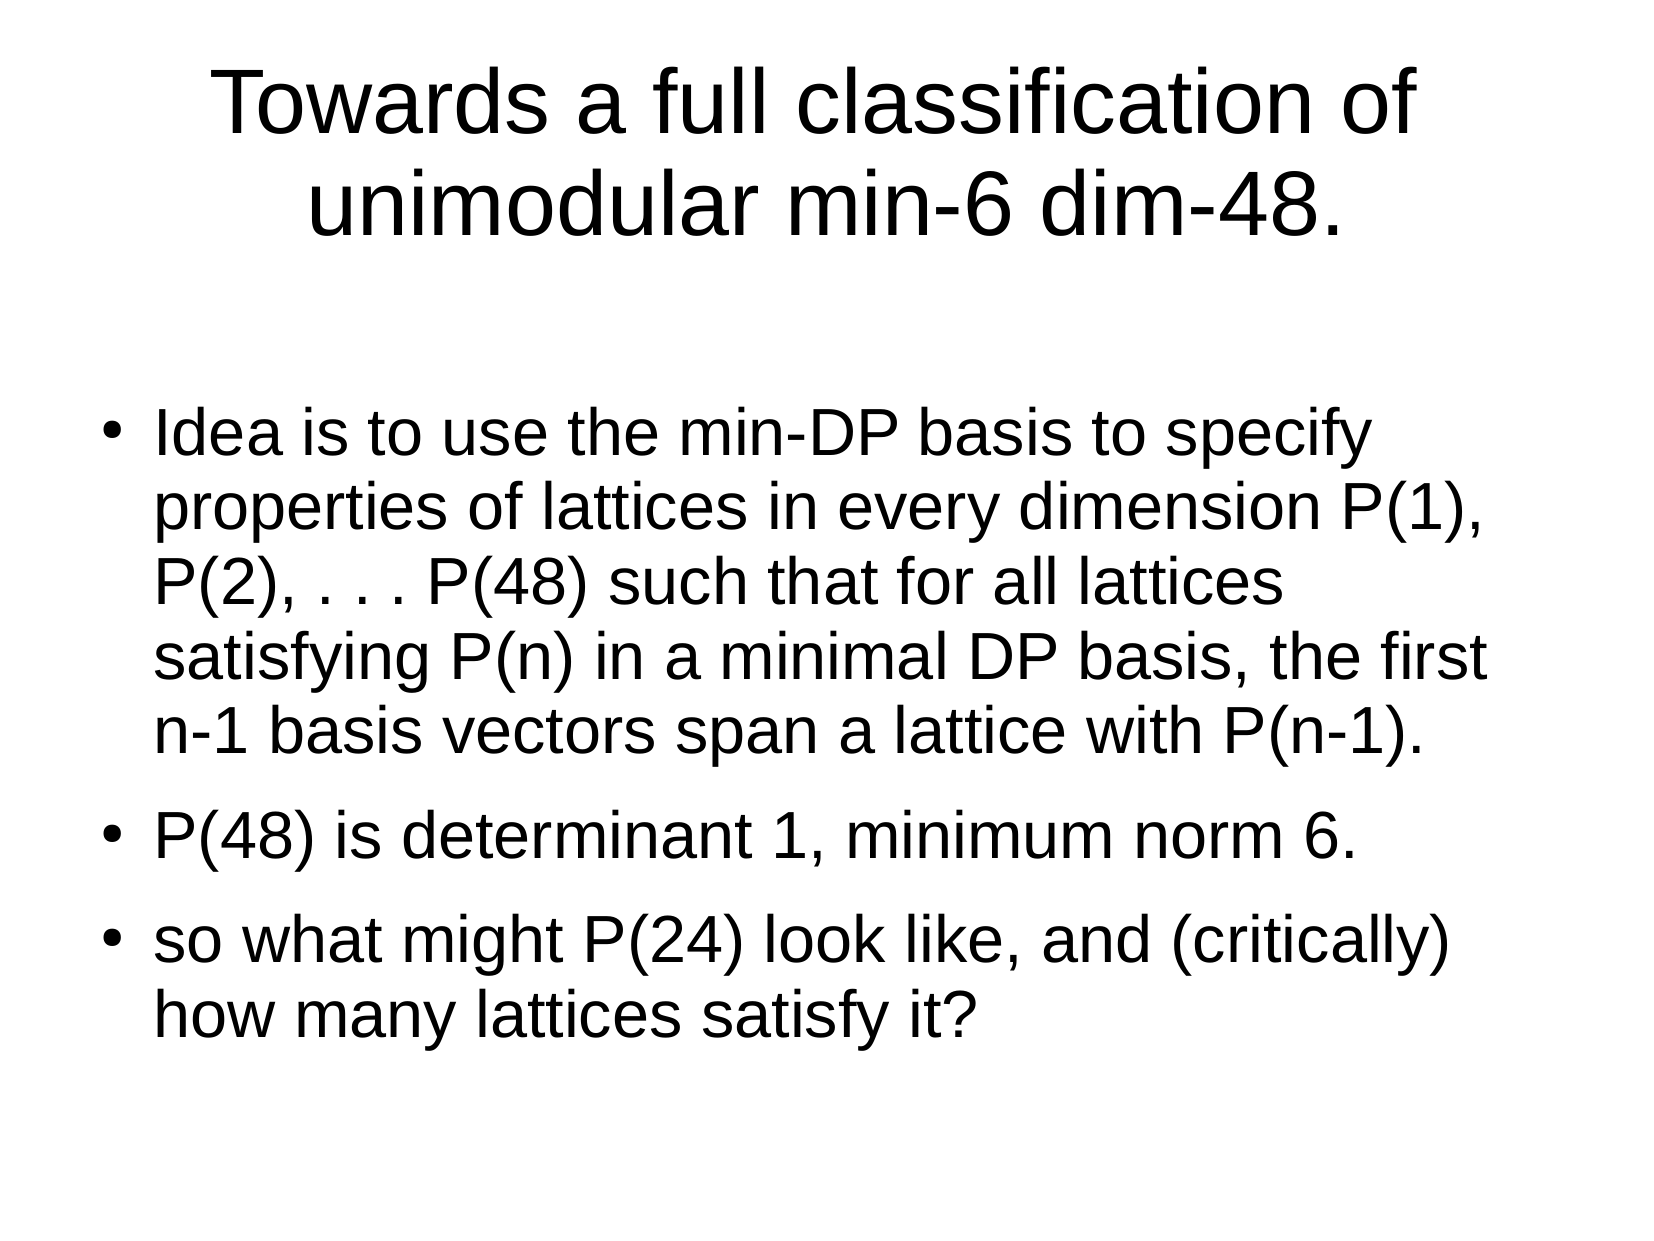

# Towards a full classification of unimodular min-6 dim-48.
Idea is to use the min-DP basis to specify properties of lattices in every dimension P(1), P(2), . . . P(48) such that for all lattices satisfying P(n) in a minimal DP basis, the first n-1 basis vectors span a lattice with P(n-1).
P(48) is determinant 1, minimum norm 6.
so what might P(24) look like, and (critically) how many lattices satisfy it?